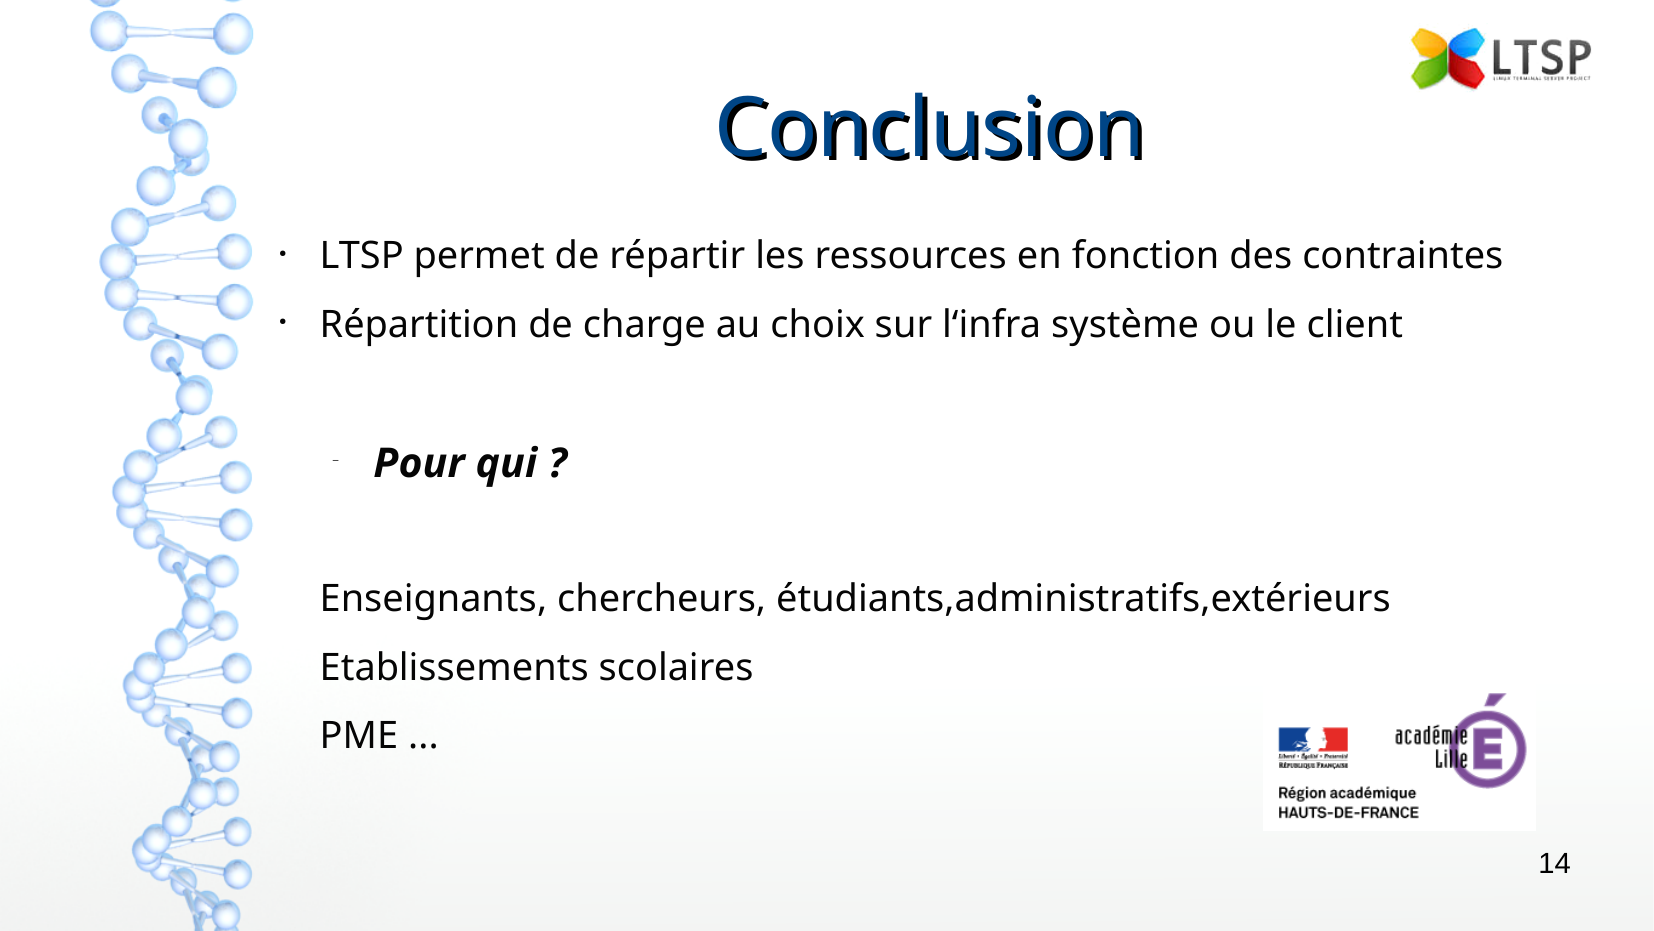

# Conclusion
LTSP permet de répartir les ressources en fonction des contraintes
Répartition de charge au choix sur l‘infra système ou le client
Pour qui ?
Enseignants, chercheurs, étudiants,administratifs,extérieurs
Etablissements scolaires
PME ...
14